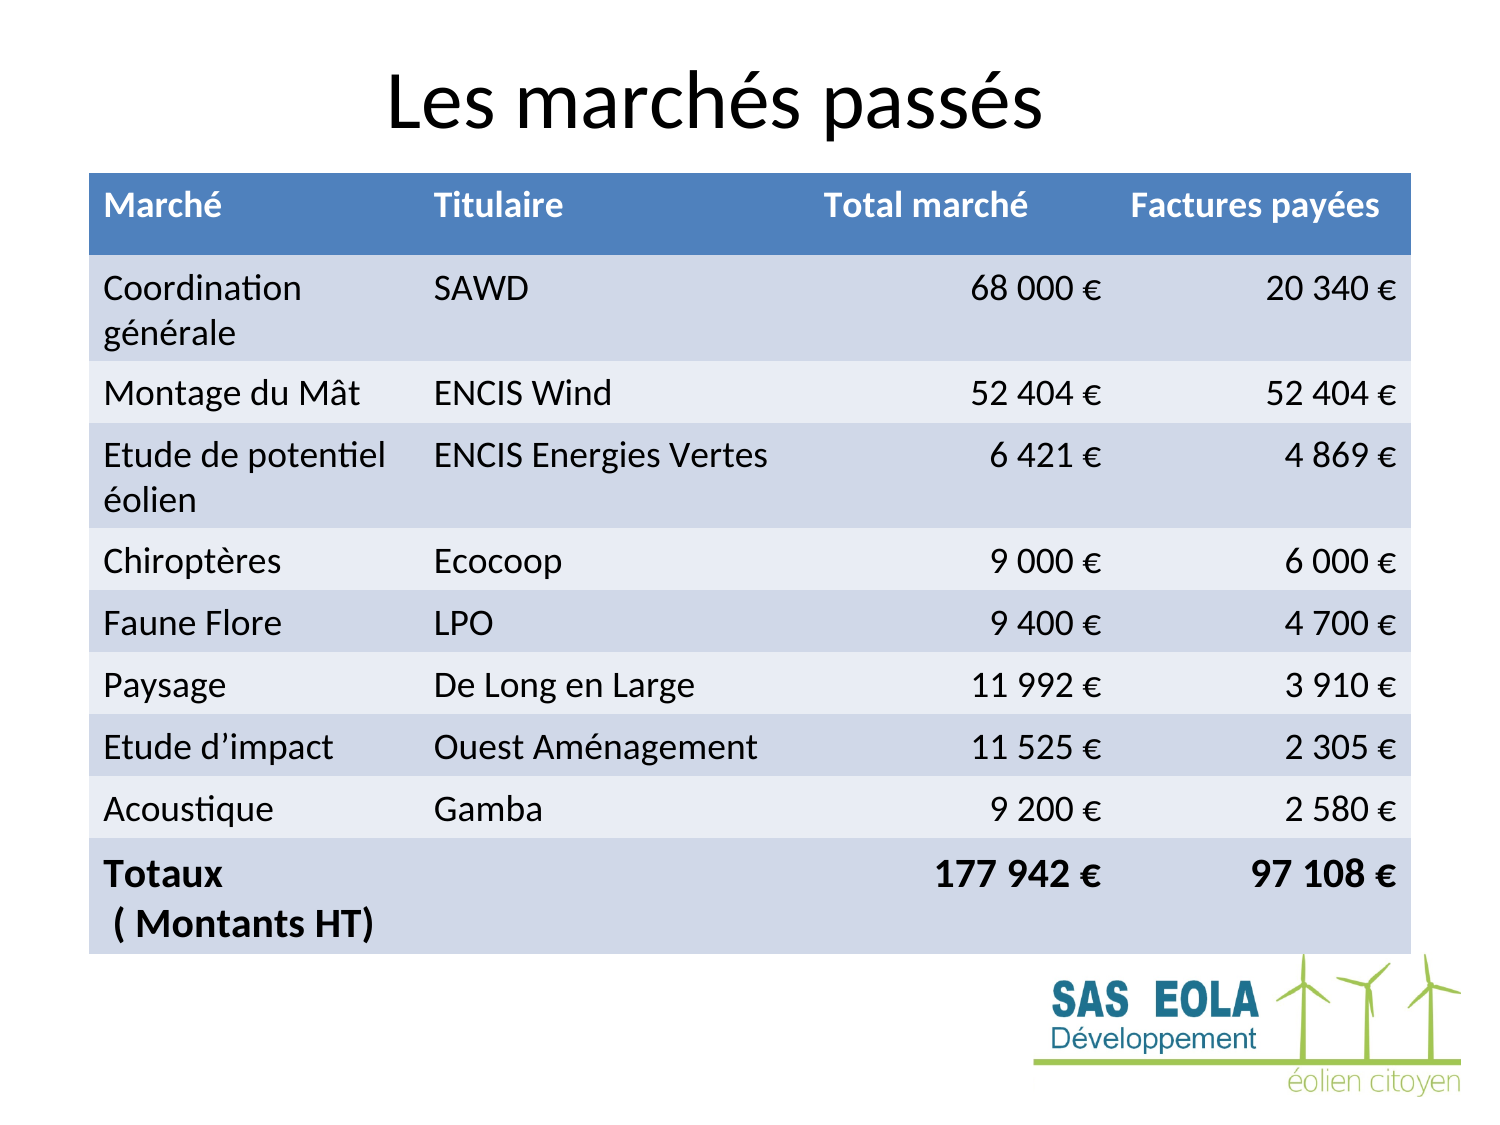

# Les marchés passés
| Marché | Titulaire | Total marché | Factures payées |
| --- | --- | --- | --- |
| Coordination générale | SAWD | 68 000 € | 20 340 € |
| Montage du Mât | ENCIS Wind | 52 404 € | 52 404 € |
| Etude de potentiel éolien | ENCIS Energies Vertes | 6 421 € | 4 869 € |
| Chiroptères | Ecocoop | 9 000 € | 6 000 € |
| Faune Flore | LPO | 9 400 € | 4 700 € |
| Paysage | De Long en Large | 11 992 € | 3 910 € |
| Etude d’impact | Ouest Aménagement | 11 525 € | 2 305 € |
| Acoustique | Gamba | 9 200 € | 2 580 € |
| Totaux ( Montants HT) | | 177 942 € | 97 108 € |